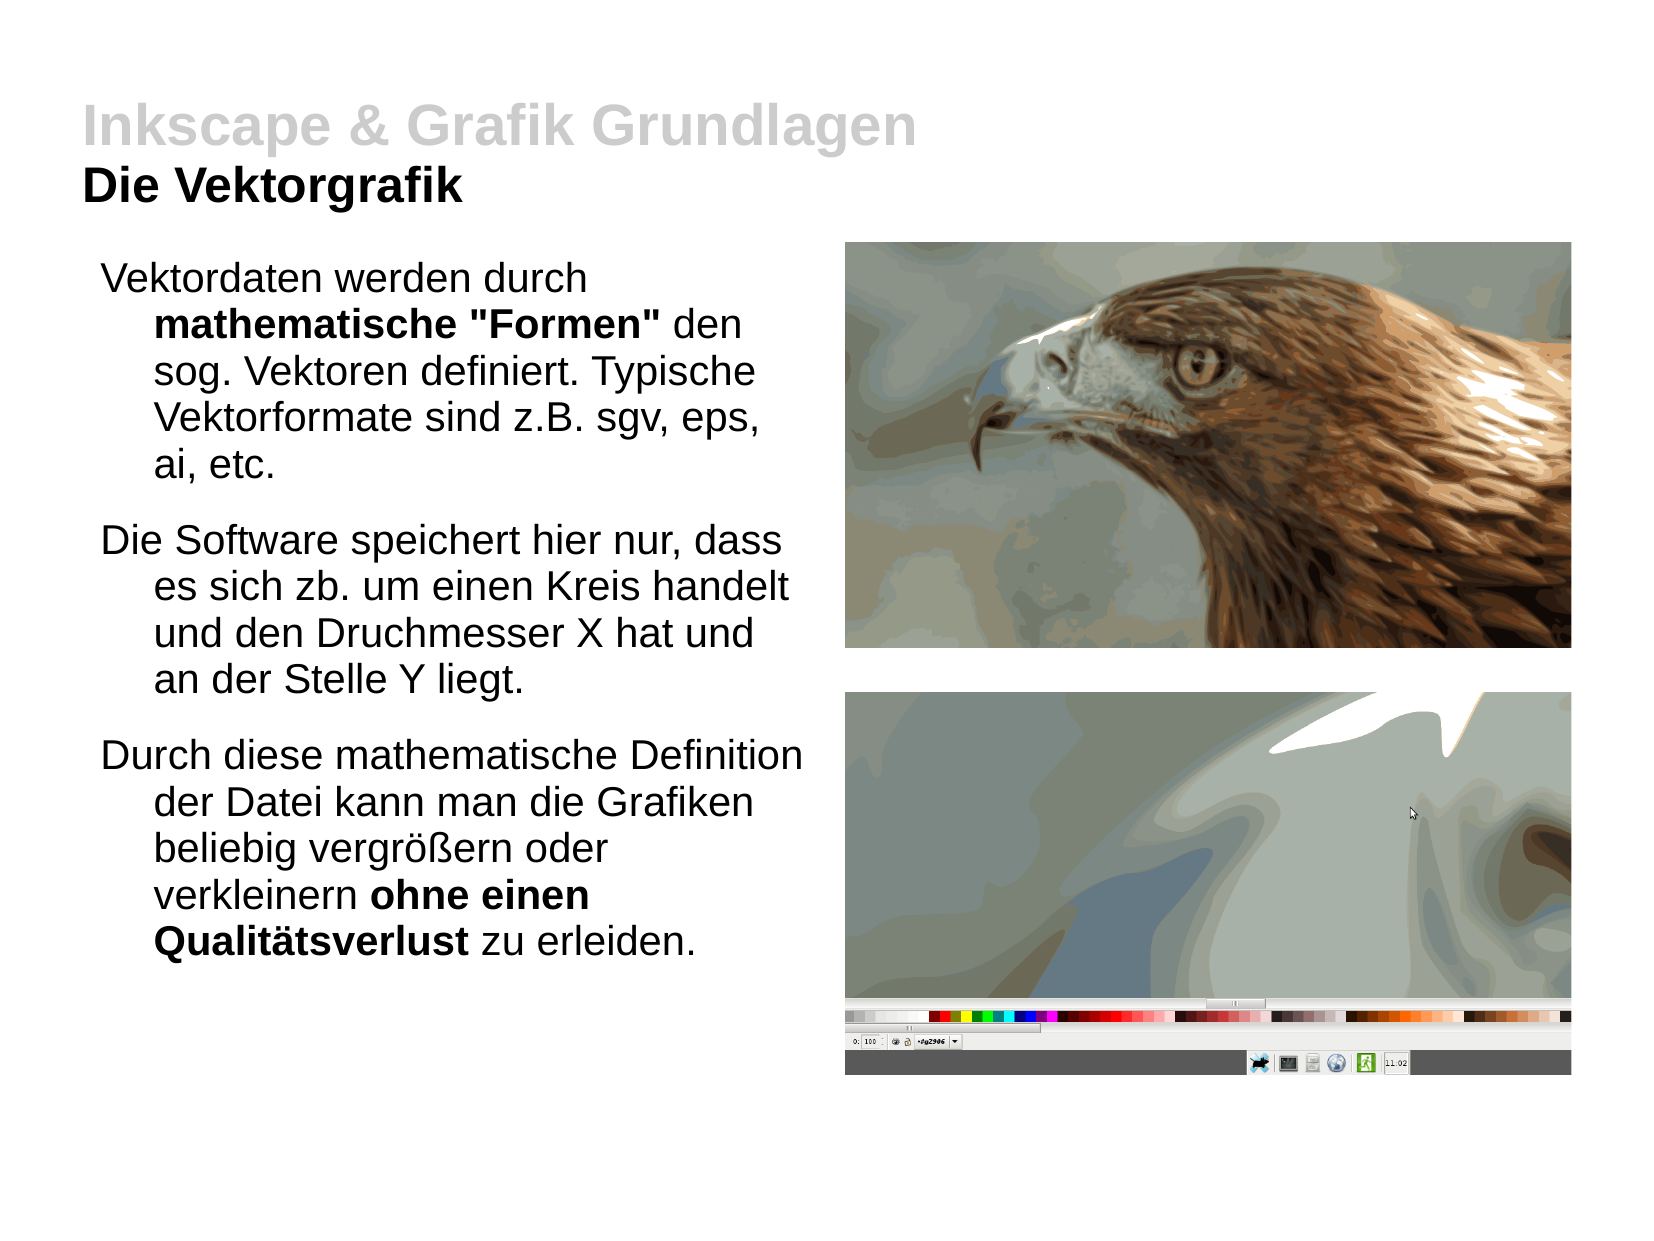

# Inkscape & Grafik Grundlagen Die Vektorgrafik
Vektordaten werden durch mathematische "Formen" den sog. Vektoren definiert. Typische Vektorformate sind z.B. sgv, eps, ai, etc.
Die Software speichert hier nur, dass es sich zb. um einen Kreis handelt und den Druchmesser X hat und an der Stelle Y liegt.
Durch diese mathematische Definition der Datei kann man die Grafiken beliebig vergrößern oder verkleinern ohne einen Qualitätsverlust zu erleiden.